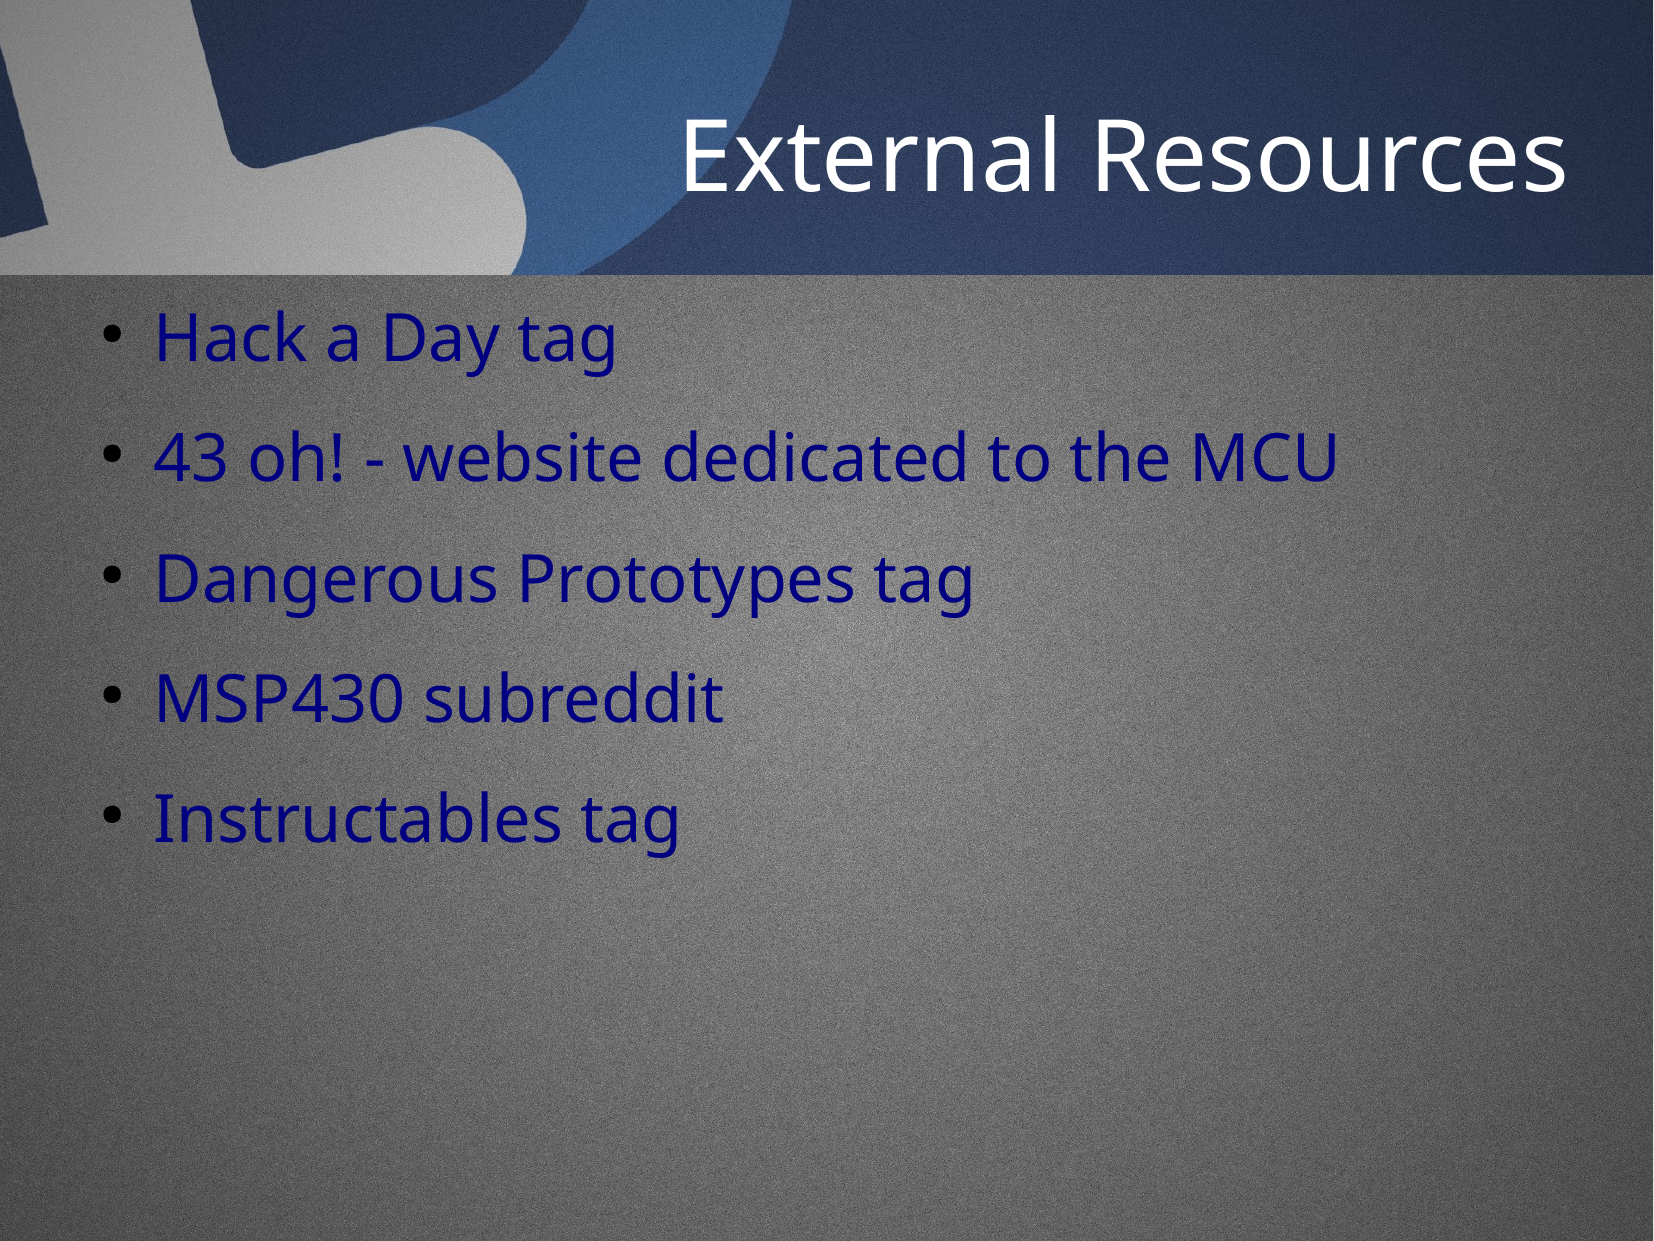

# External Resources
Hack a Day tag
43 oh! - website dedicated to the MCU
Dangerous Prototypes tag
MSP430 subreddit
Instructables tag